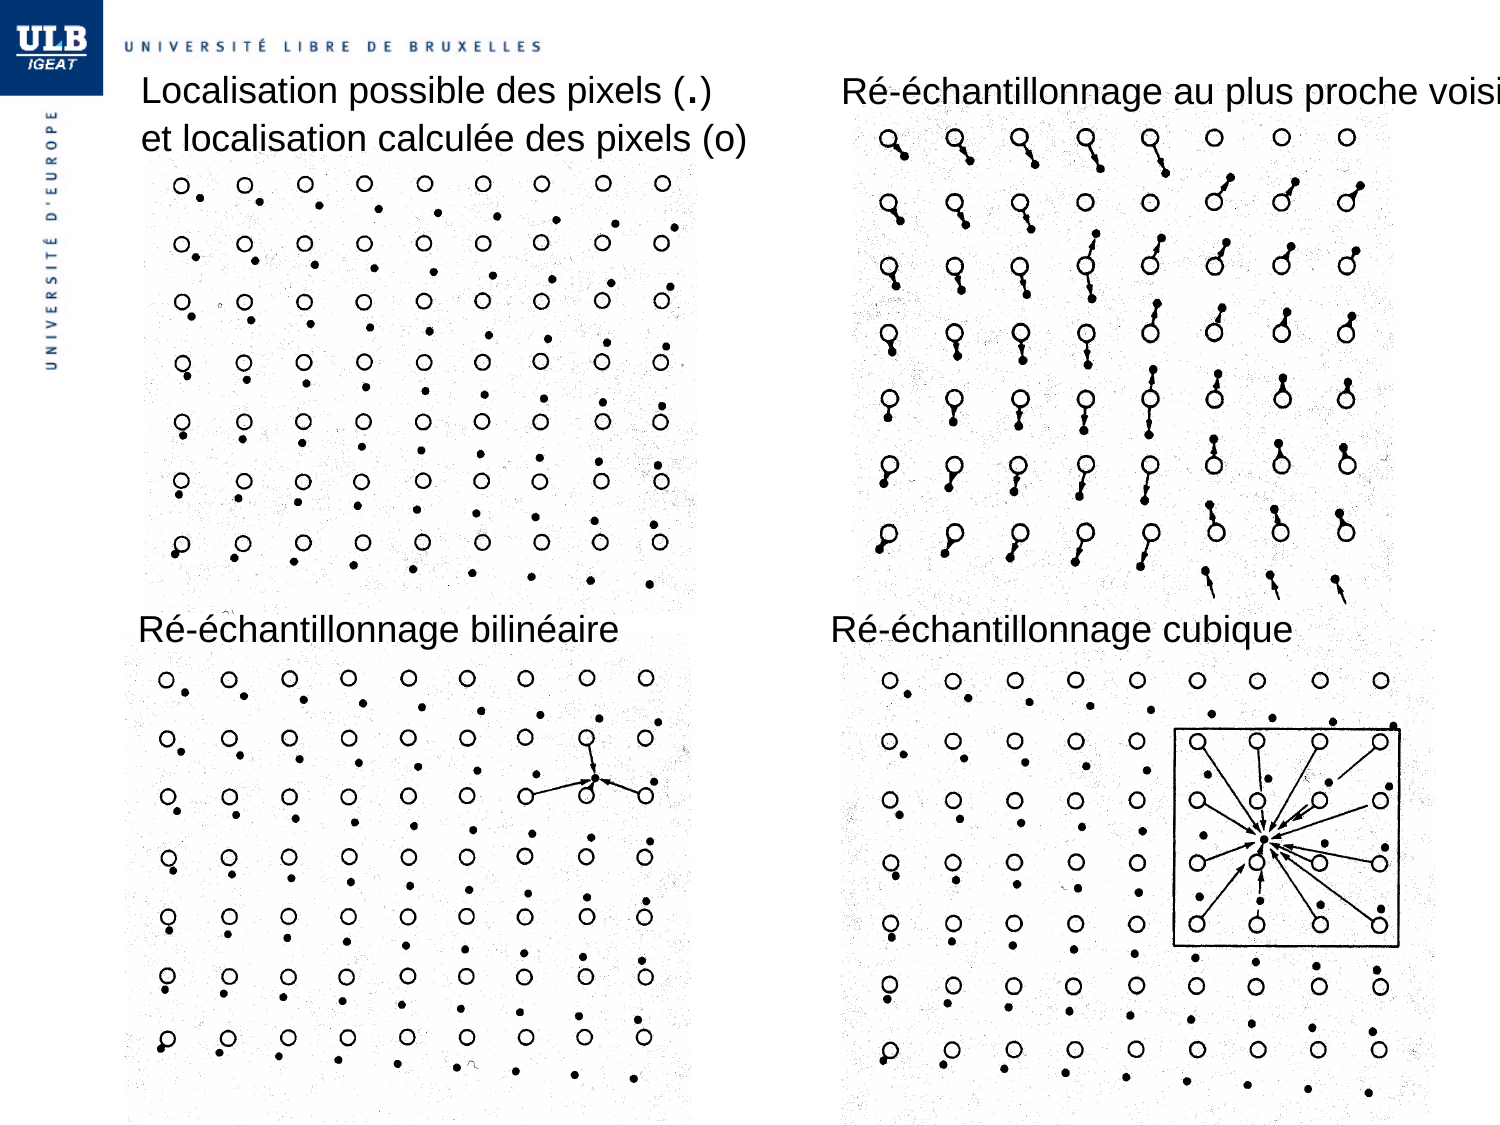

Localisation possible des pixels (.)
et localisation calculée des pixels (o)
Ré-échantillonnage au plus proche voisin
Ré-échantillonnage bilinéaire
Ré-échantillonnage cubique